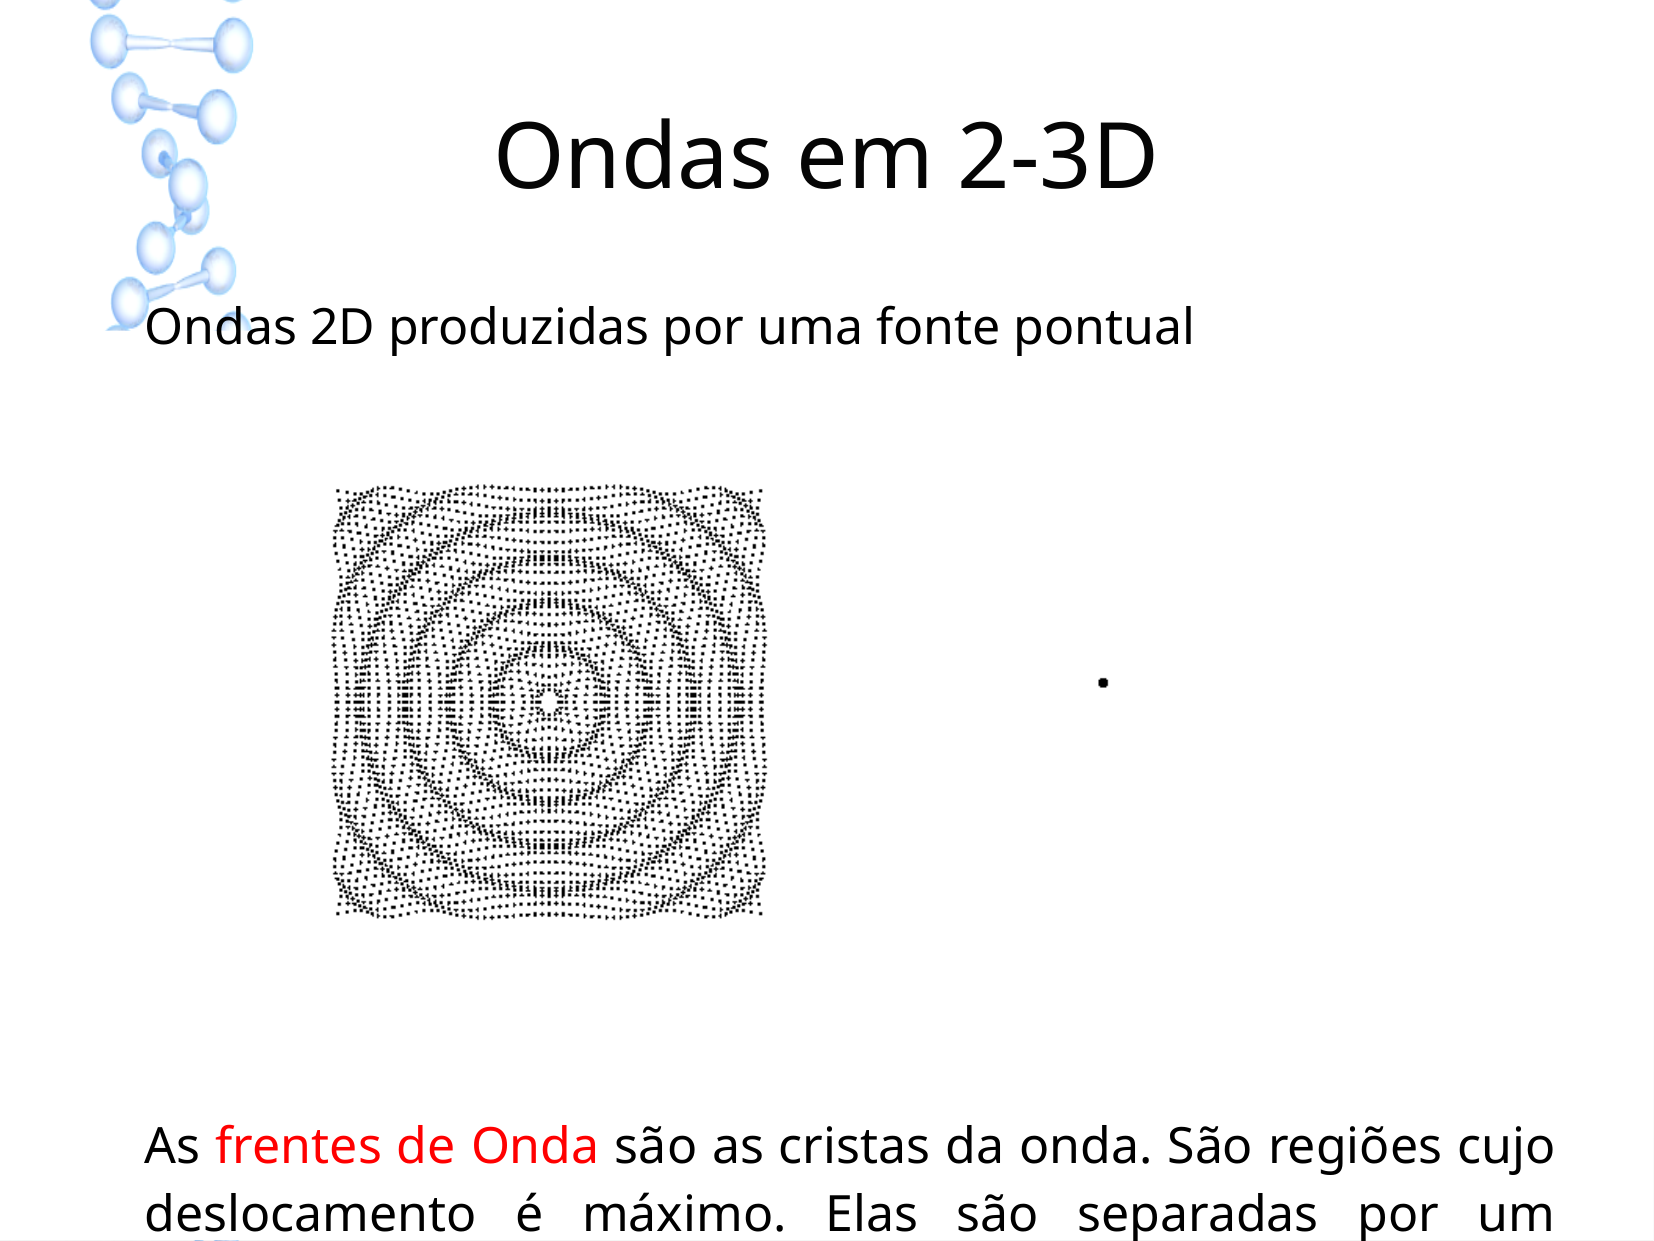

# Ondas em 2-3D
Ondas 2D produzidas por uma fonte pontual
As frentes de Onda são as cristas da onda. São regiões cujo deslocamento é máximo. Elas são separadas por um comprimento de onda e se afastam da fonte com velocidade v.